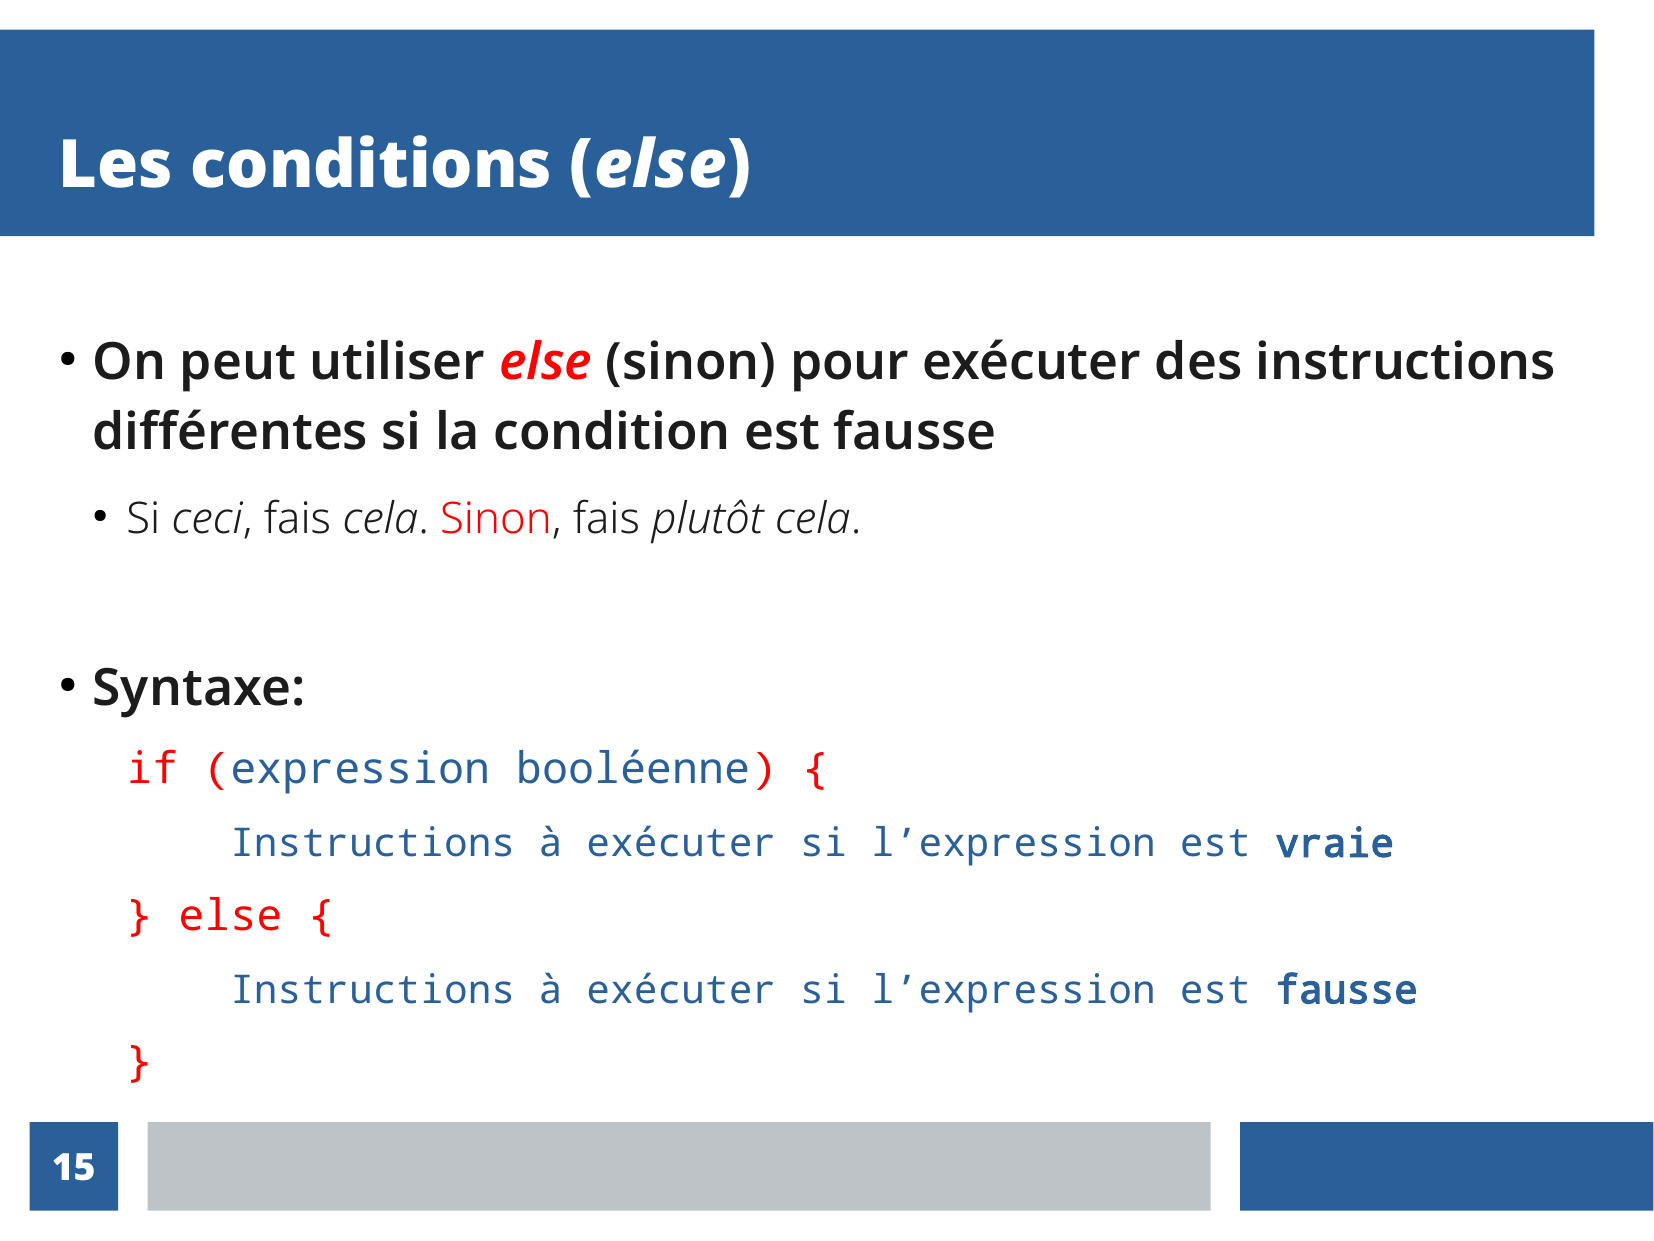

# Les conditions (else)
On peut utiliser else (sinon) pour exécuter des instructions différentes si la condition est fausse
Si ceci, fais cela. Sinon, fais plutôt cela.
Syntaxe:
if (expression booléenne) {
 Instructions à exécuter si l’expression est vraie
} else {
 Instructions à exécuter si l’expression est fausse
}
15